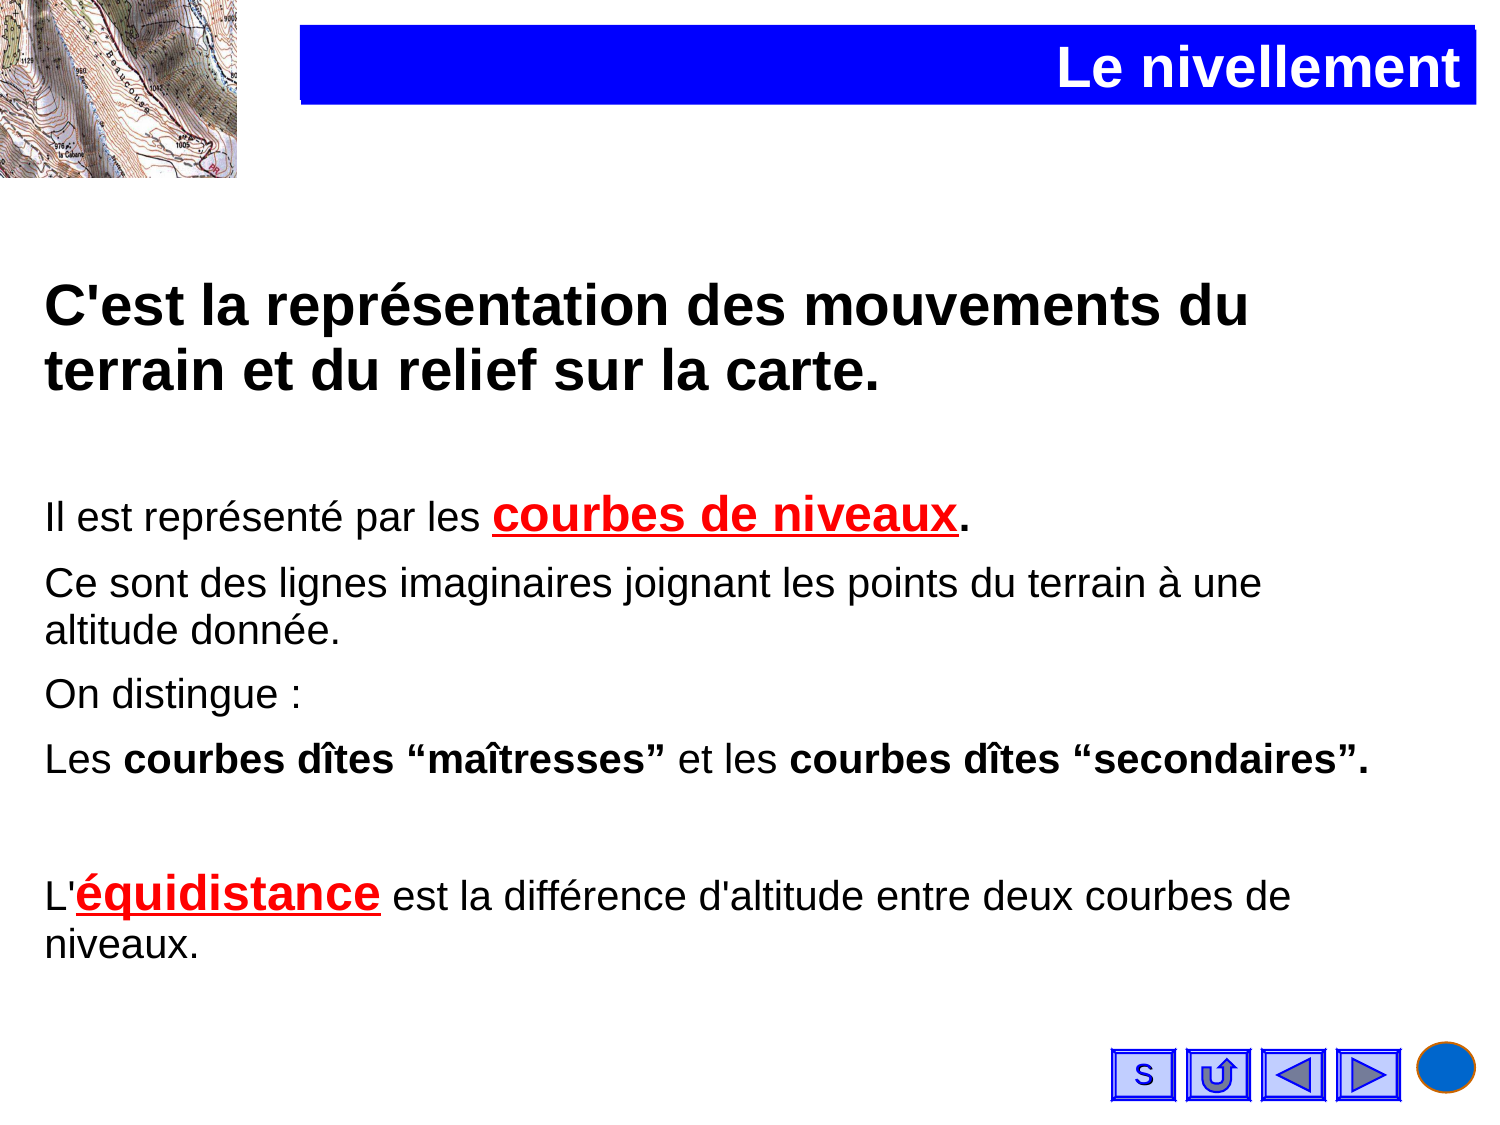

Le nivellement
C'est la représentation des mouvements du terrain et du relief sur la carte.
Il est représenté par les courbes de niveaux.
Ce sont des lignes imaginaires joignant les points du terrain à une altitude donnée.
On distingue :
Les courbes dîtes “maîtresses” et les courbes dîtes “secondaires”.
L'équidistance est la différence d'altitude entre deux courbes de niveaux.